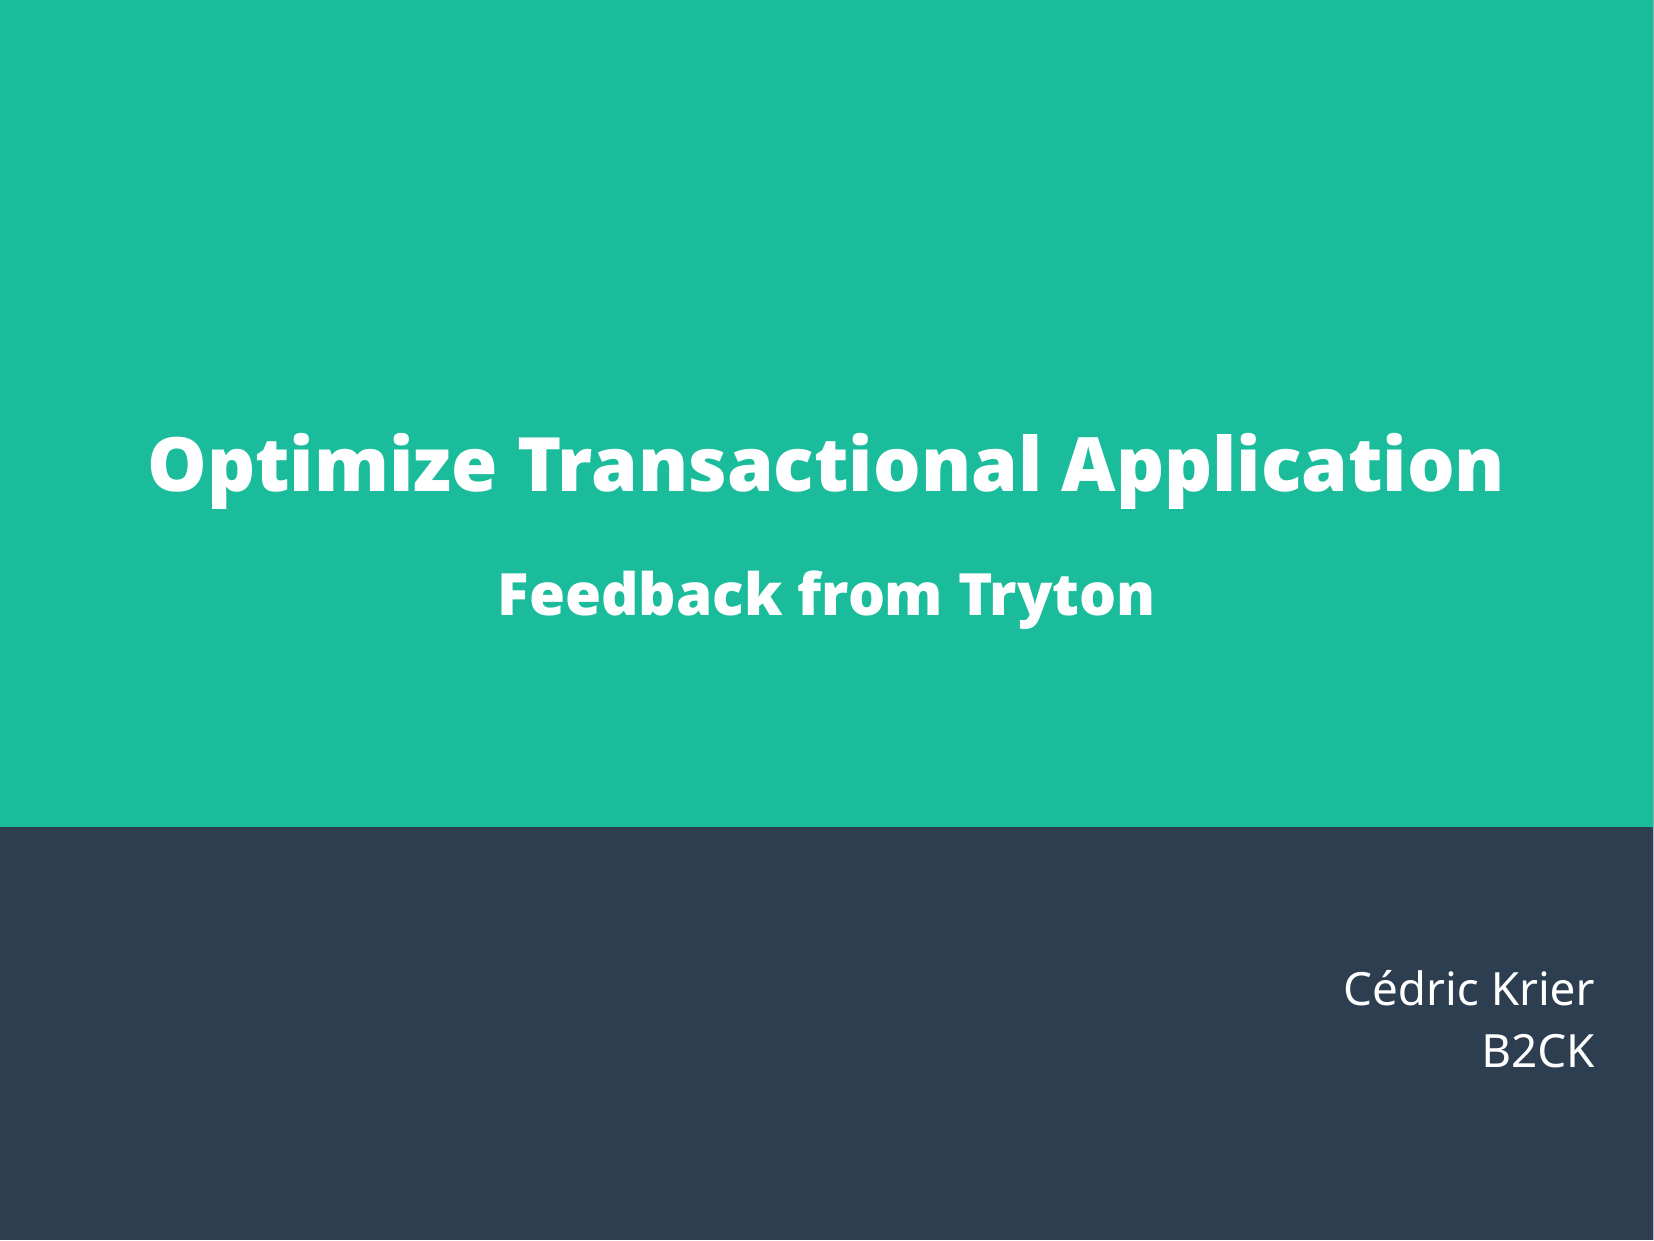

# Optimize Transactional Application Feedback from Tryton
Cédric Krier
B2CK